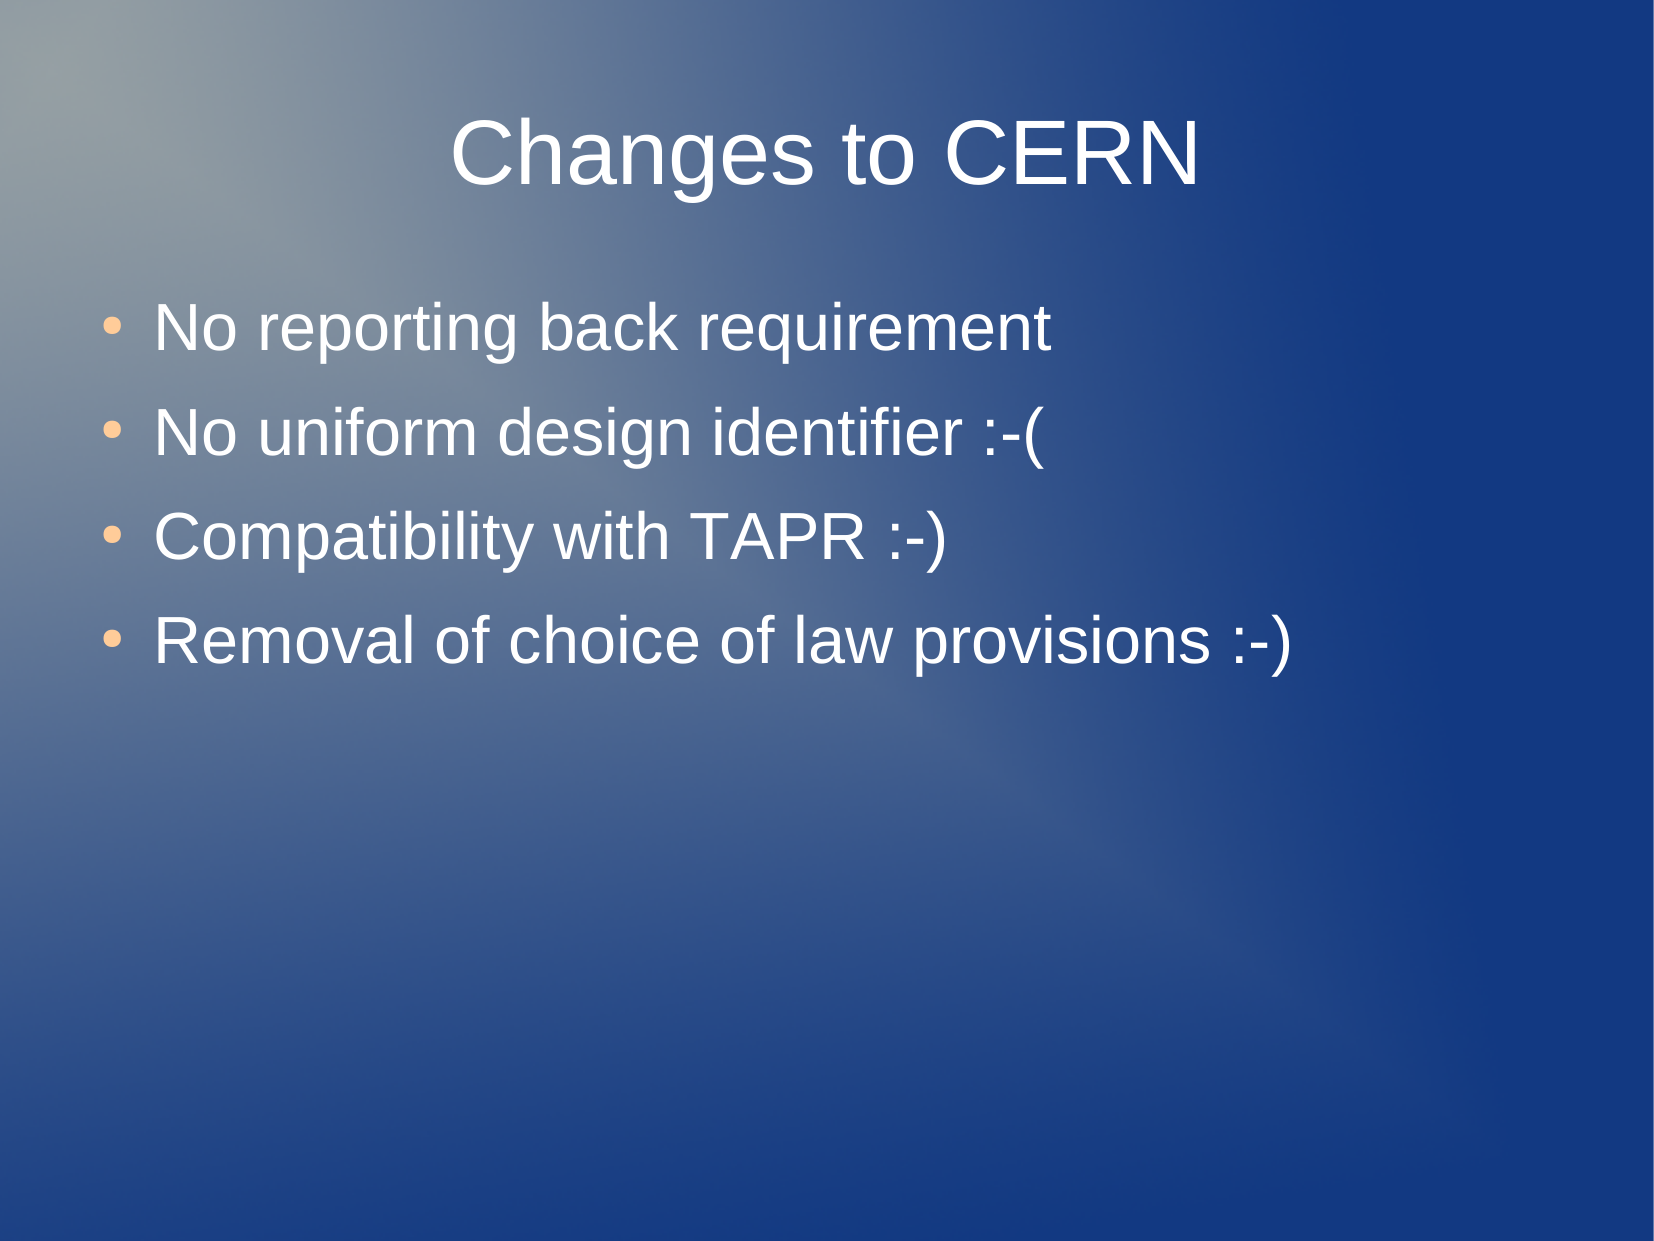

# Changes to CERN
No reporting back requirement
No uniform design identifier :-(
Compatibility with TAPR :-)
Removal of choice of law provisions :-)